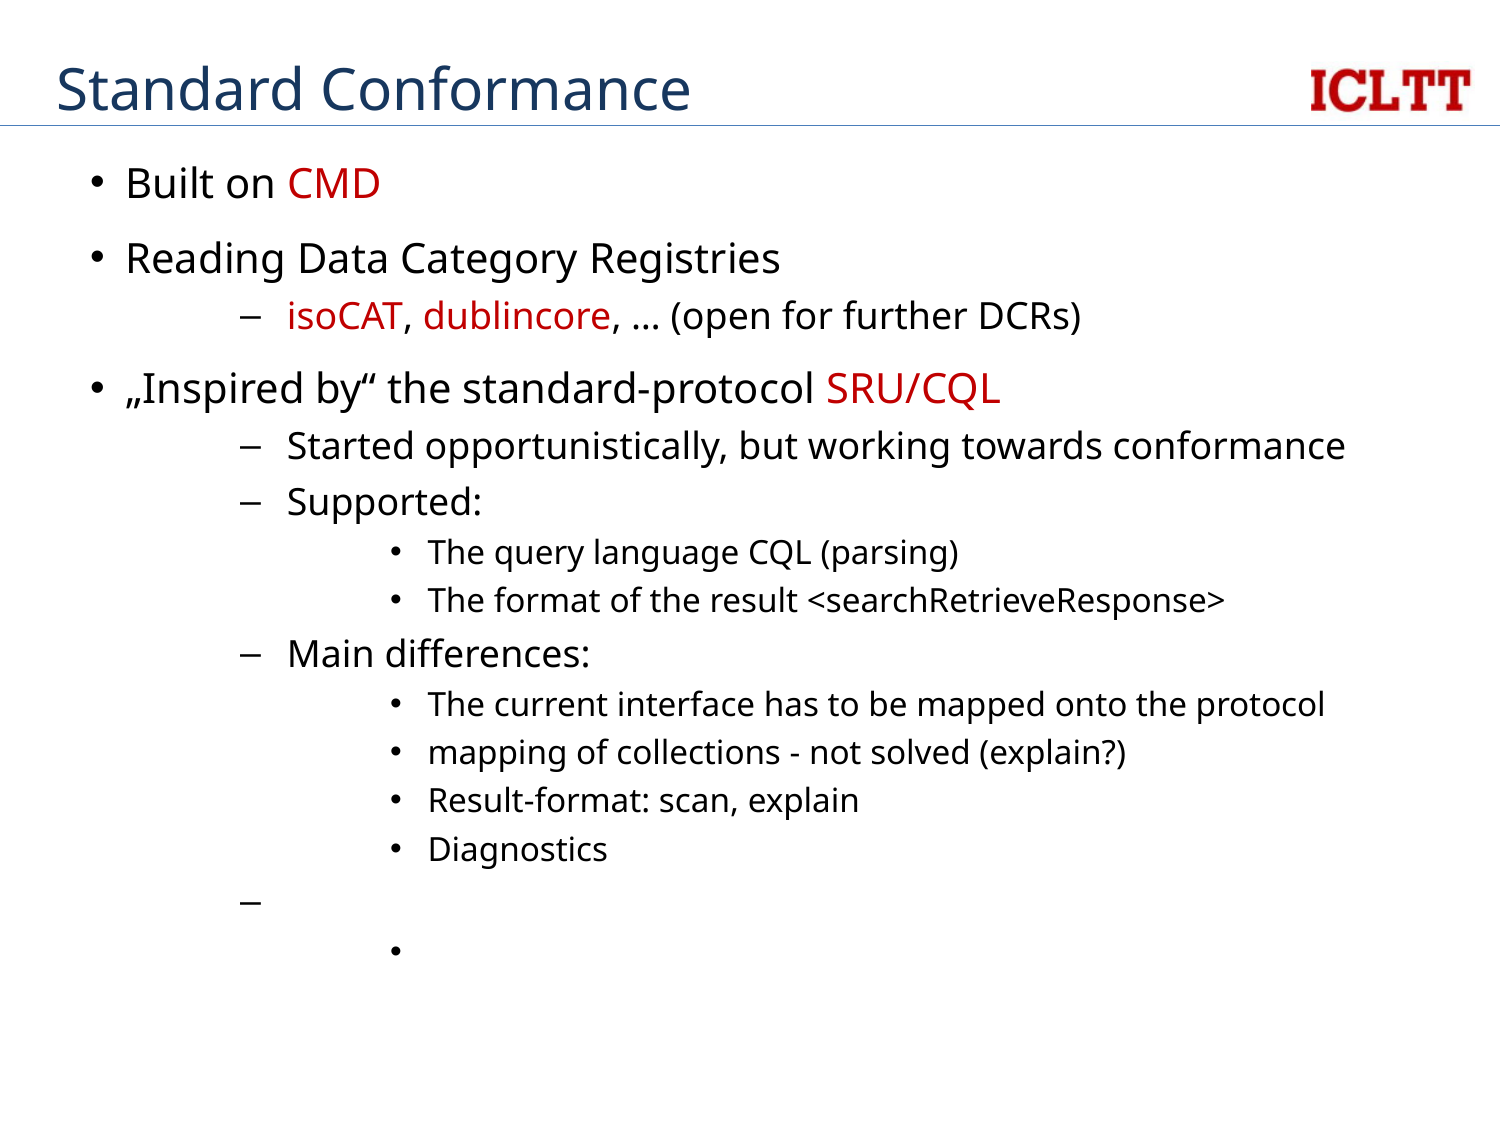

# Standard Conformance
Built on CMD
Reading Data Category Registries
isoCAT, dublincore, … (open for further DCRs)
„Inspired by“ the standard-protocol SRU/CQL
Started opportunistically, but working towards conformance
Supported:
The query language CQL (parsing)
The format of the result <searchRetrieveResponse>
Main differences:
The current interface has to be mapped onto the protocol
mapping of collections - not solved (explain?)
Result-format: scan, explain
Diagnostics